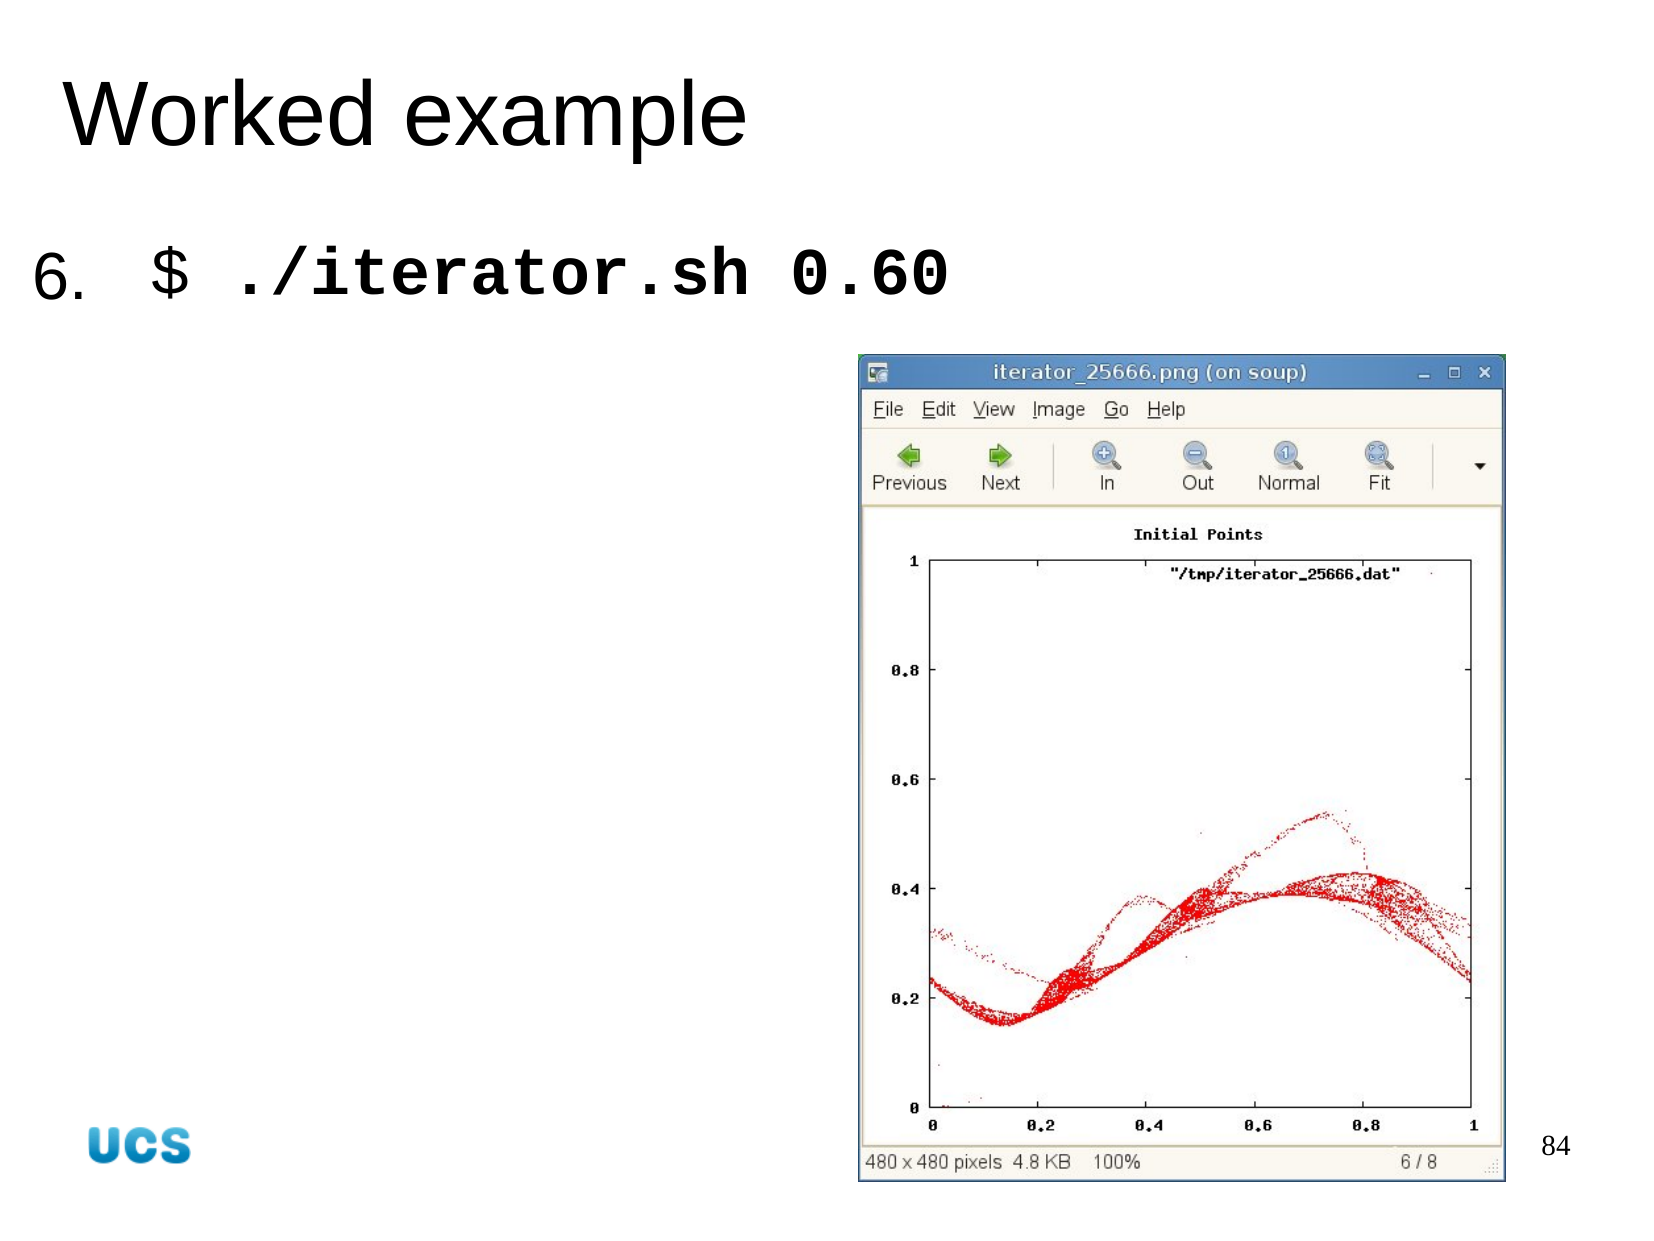

Worked example
6.
$ ./iterator.sh 0.60
84